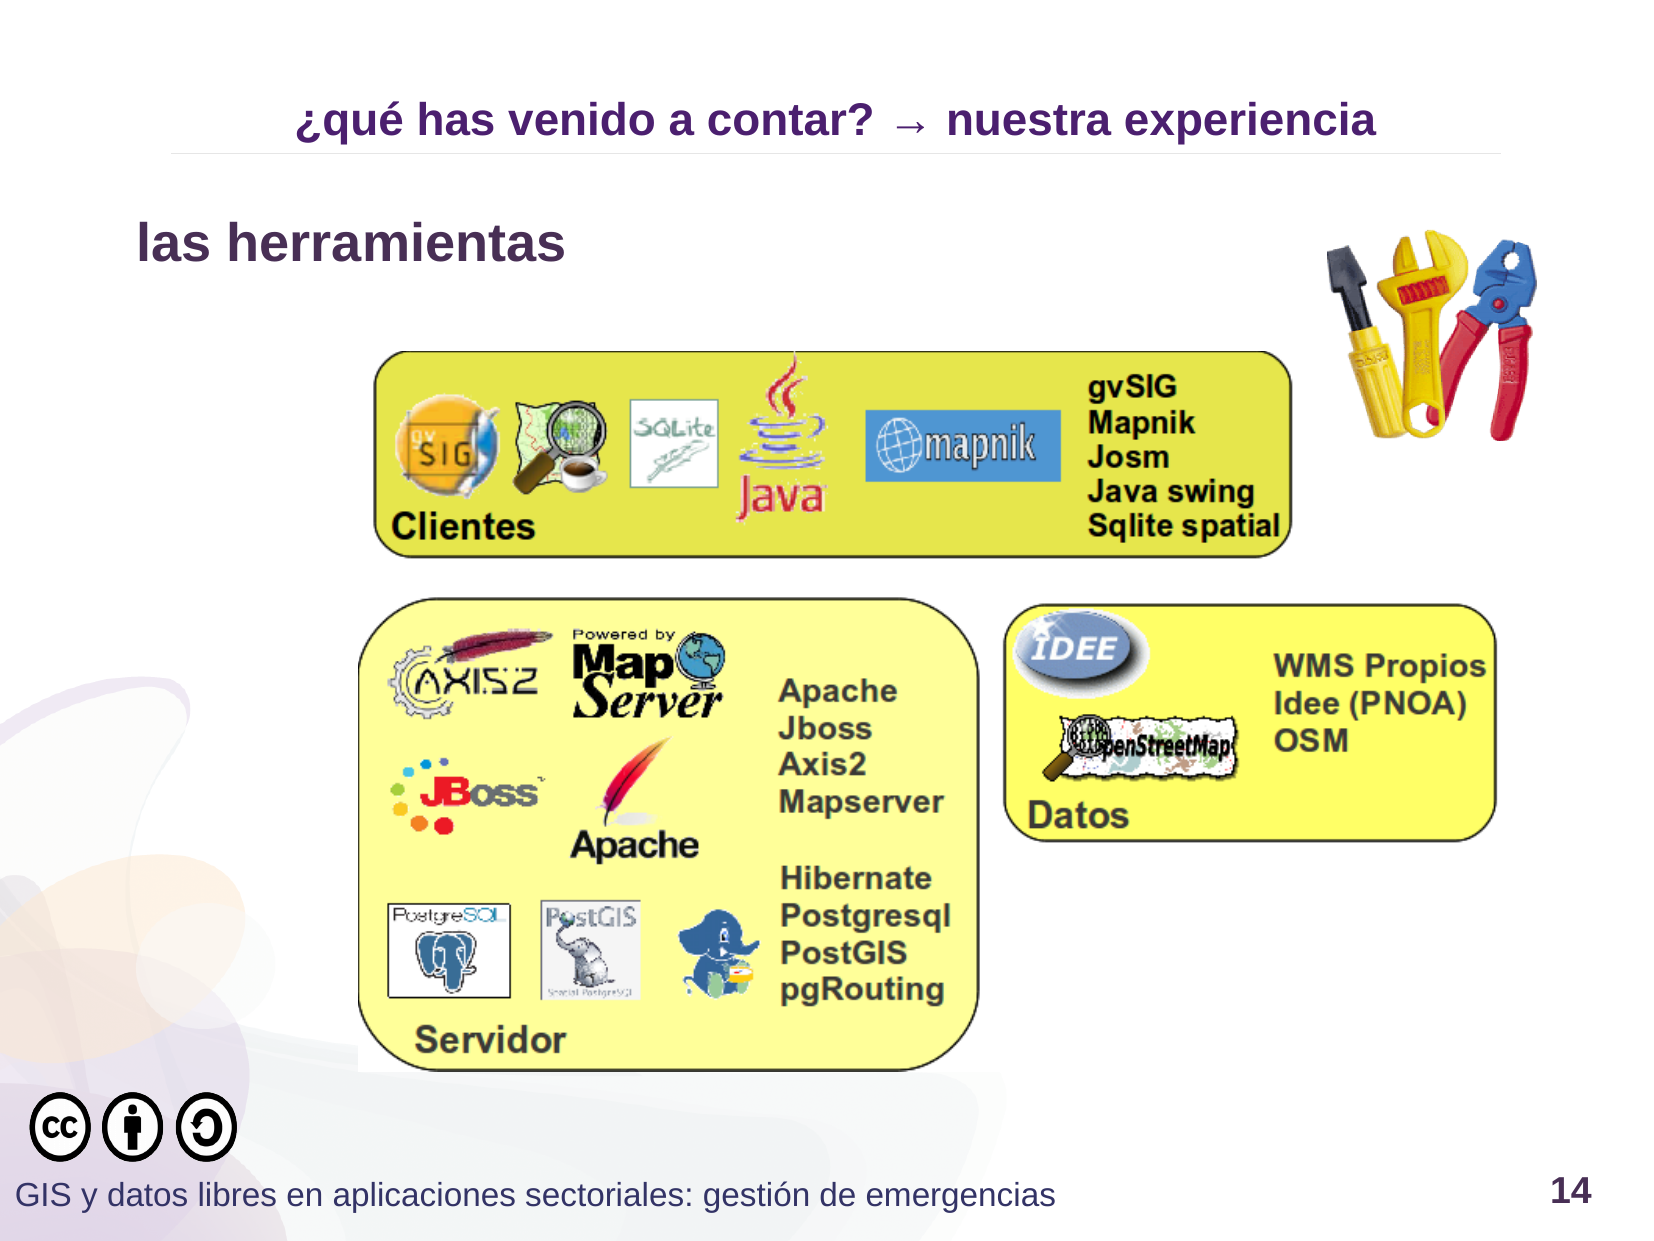

¿qué has venido a contar? → nuestra experiencia
#
las herramientas